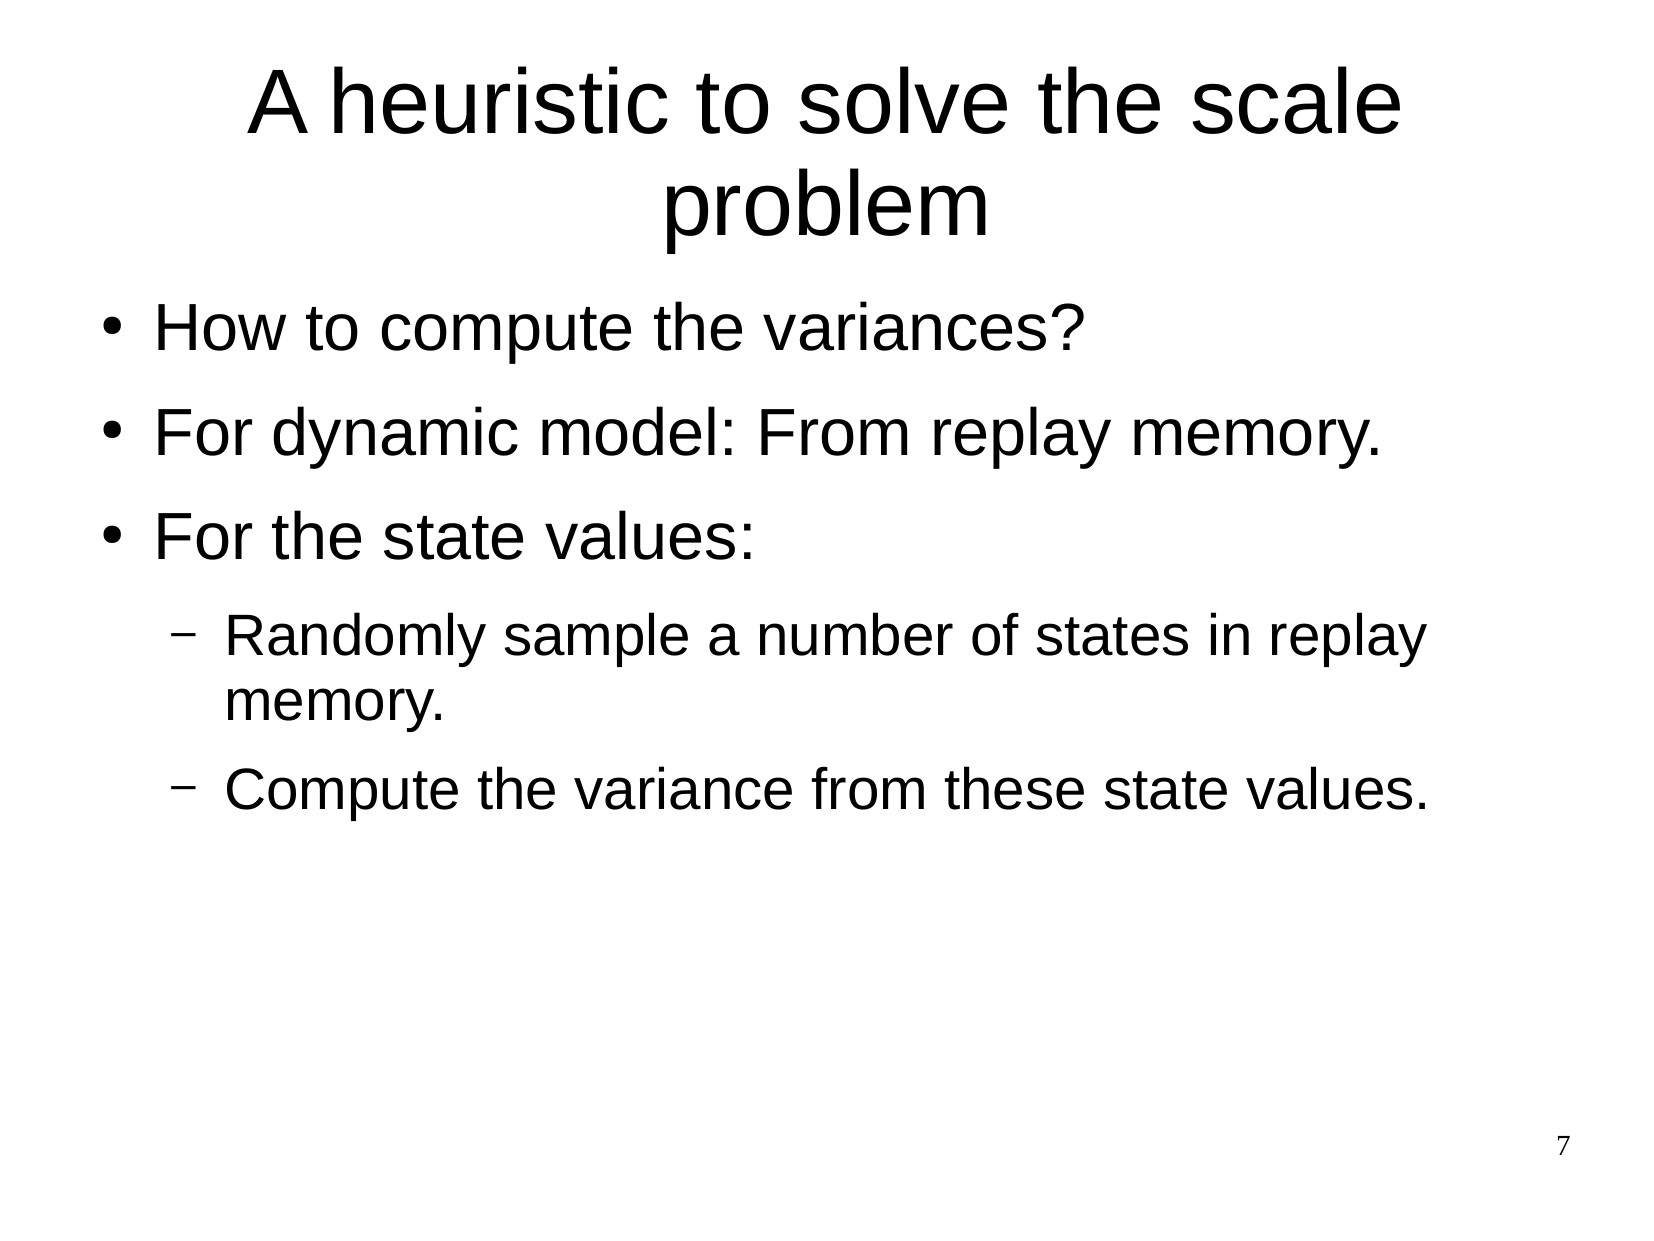

# A heuristic to solve the scale problem
How to compute the variances?
For dynamic model: From replay memory.
For the state values:
Randomly sample a number of states in replay memory.
Compute the variance from these state values.
7